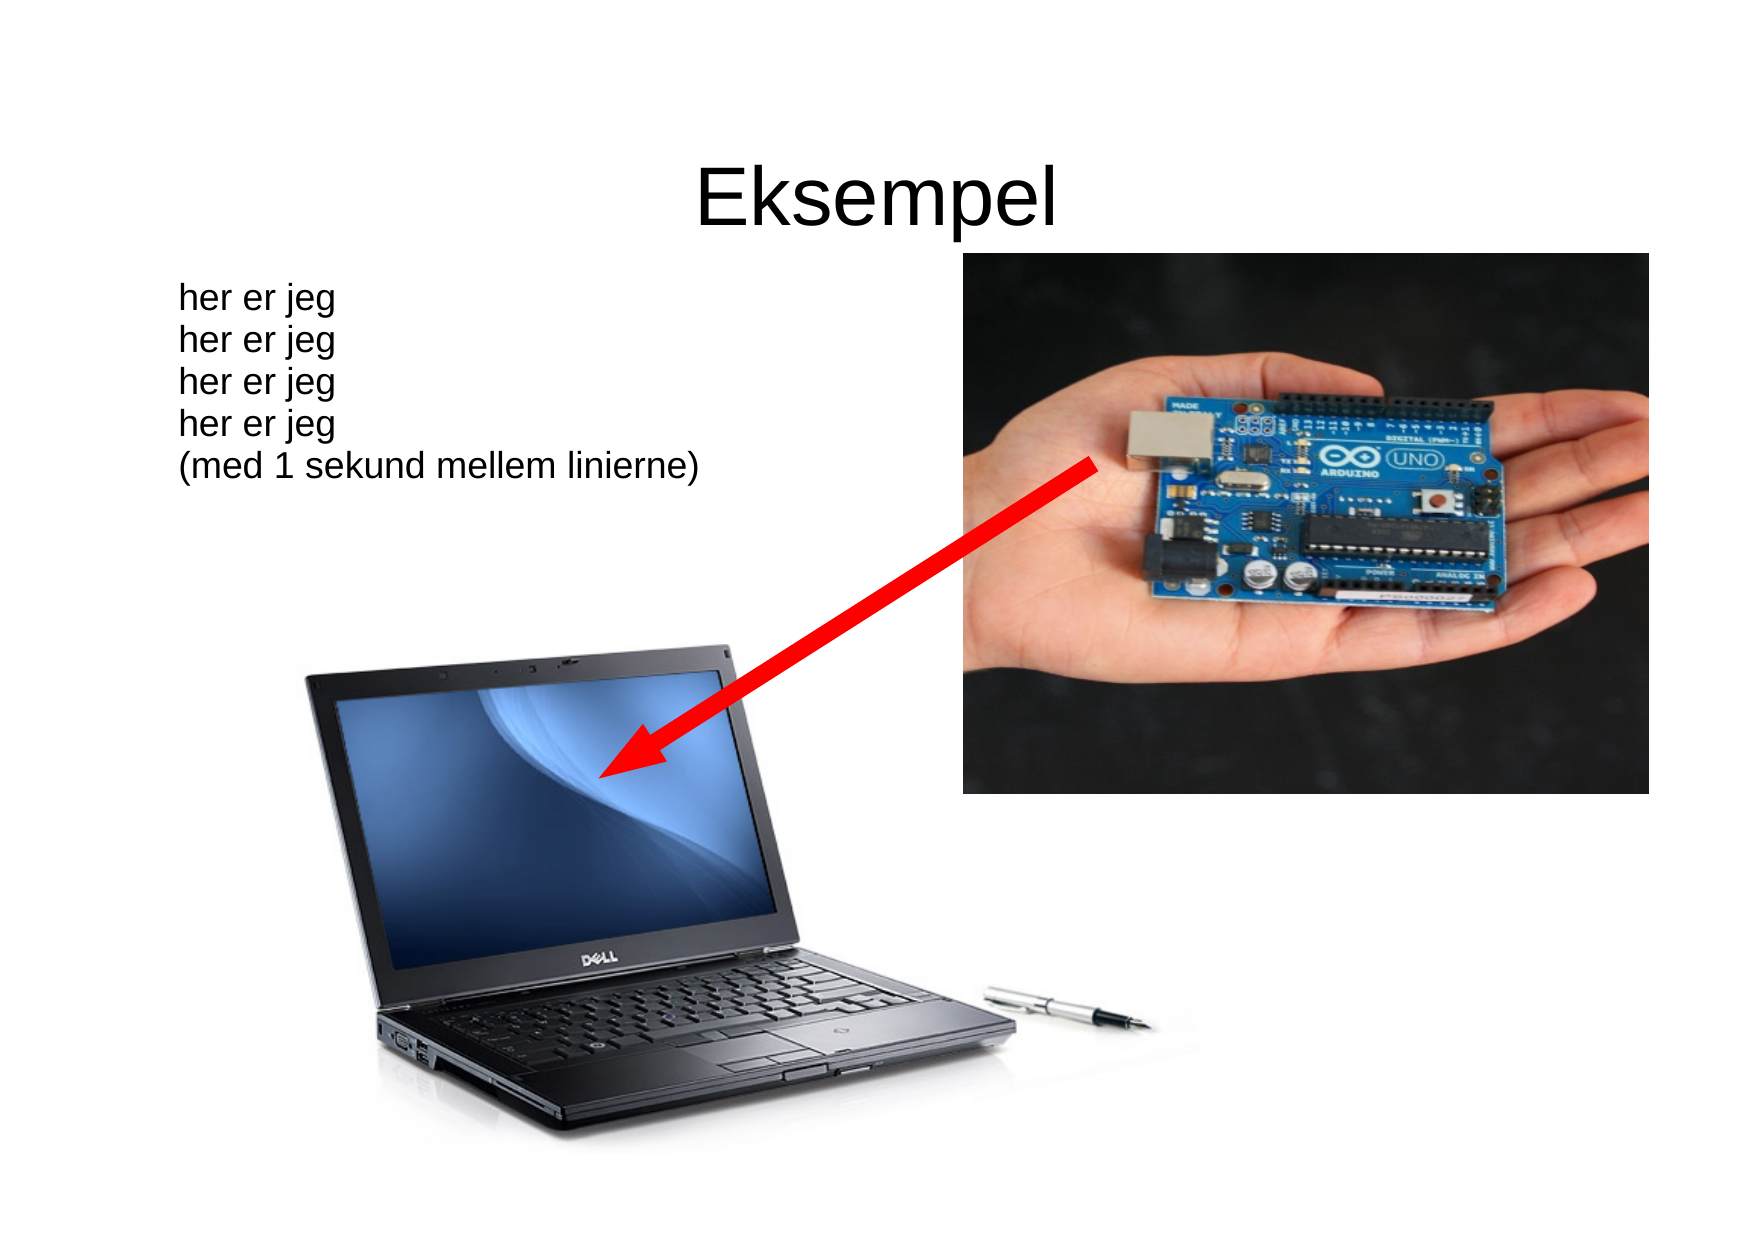

# Eksempel
her er jeg
her er jeg
her er jeg
her er jeg
(med 1 sekund mellem linierne)
14